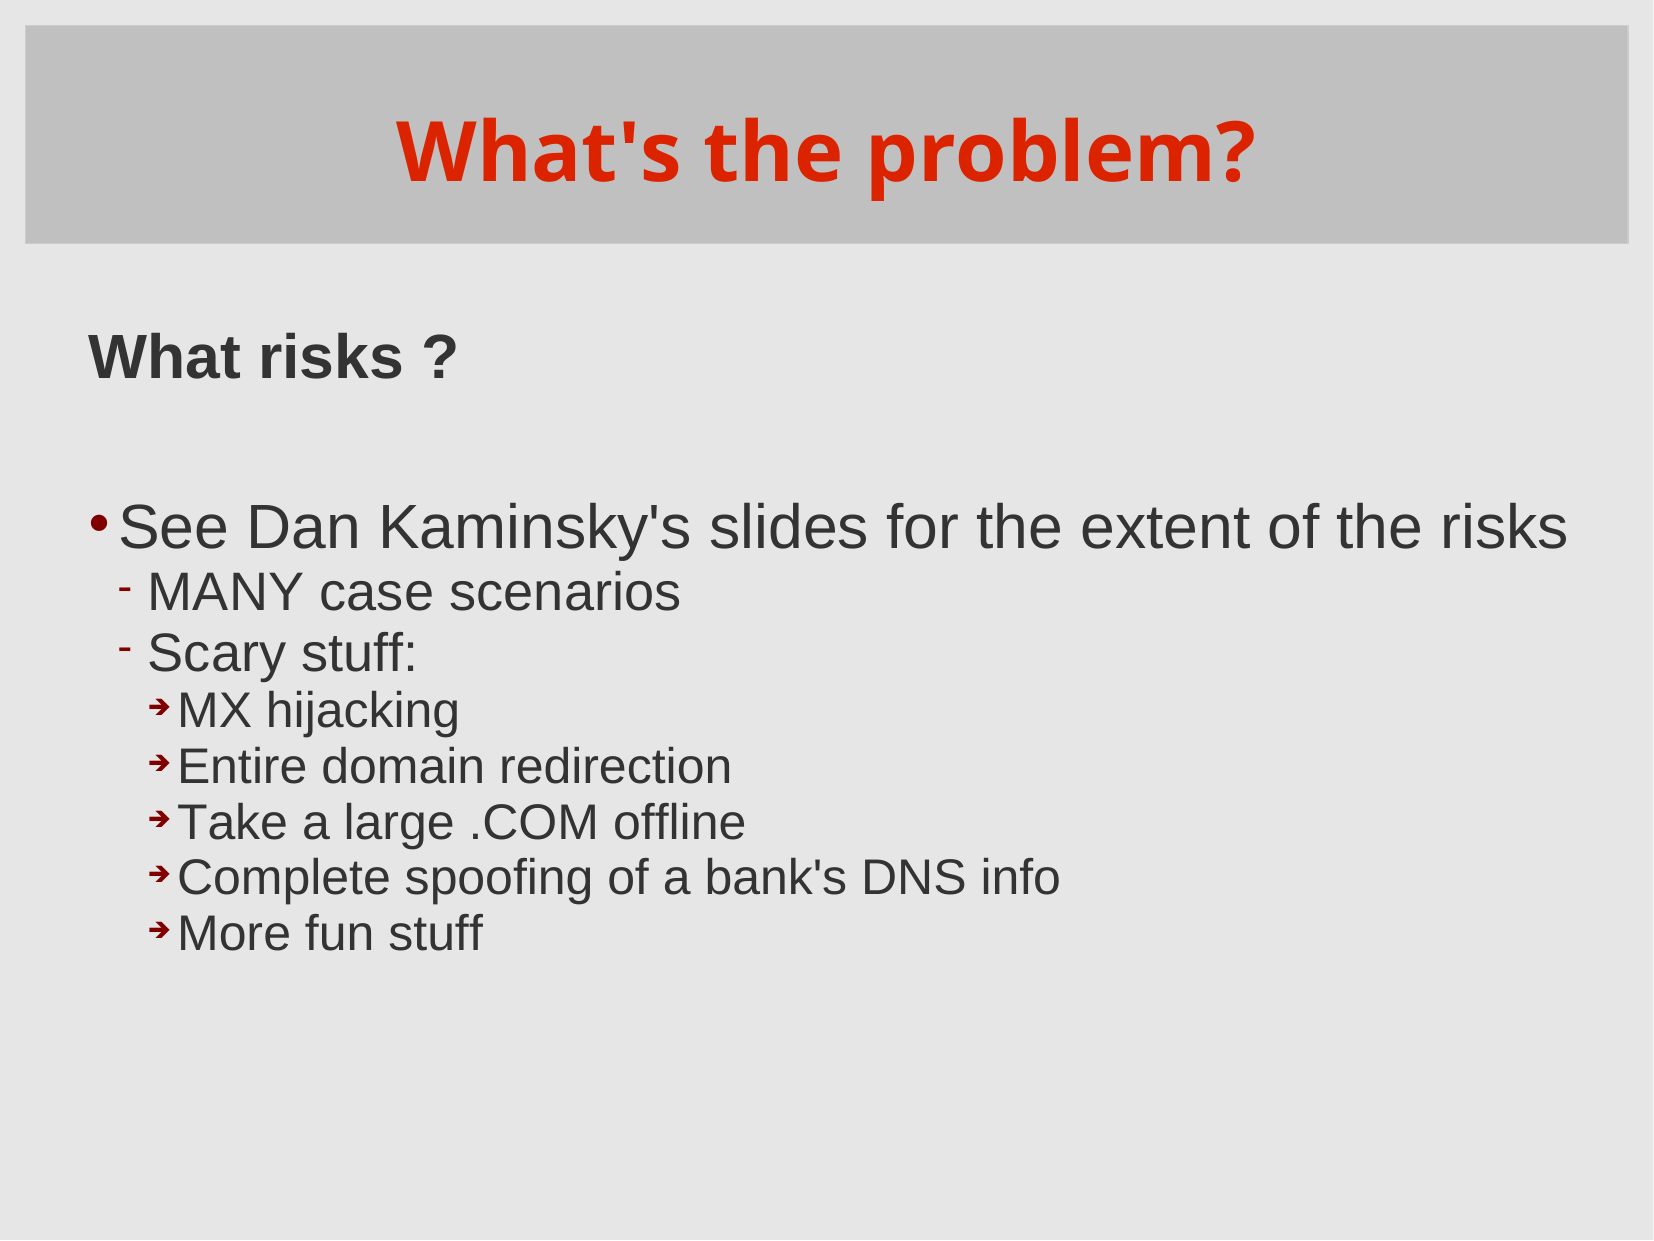

# What's the problem?
What risks ?
See Dan Kaminsky's slides for the extent of the risks
MANY case scenarios
Scary stuff:
MX hijacking
Entire domain redirection
Take a large .COM offline
Complete spoofing of a bank's DNS info
More fun stuff